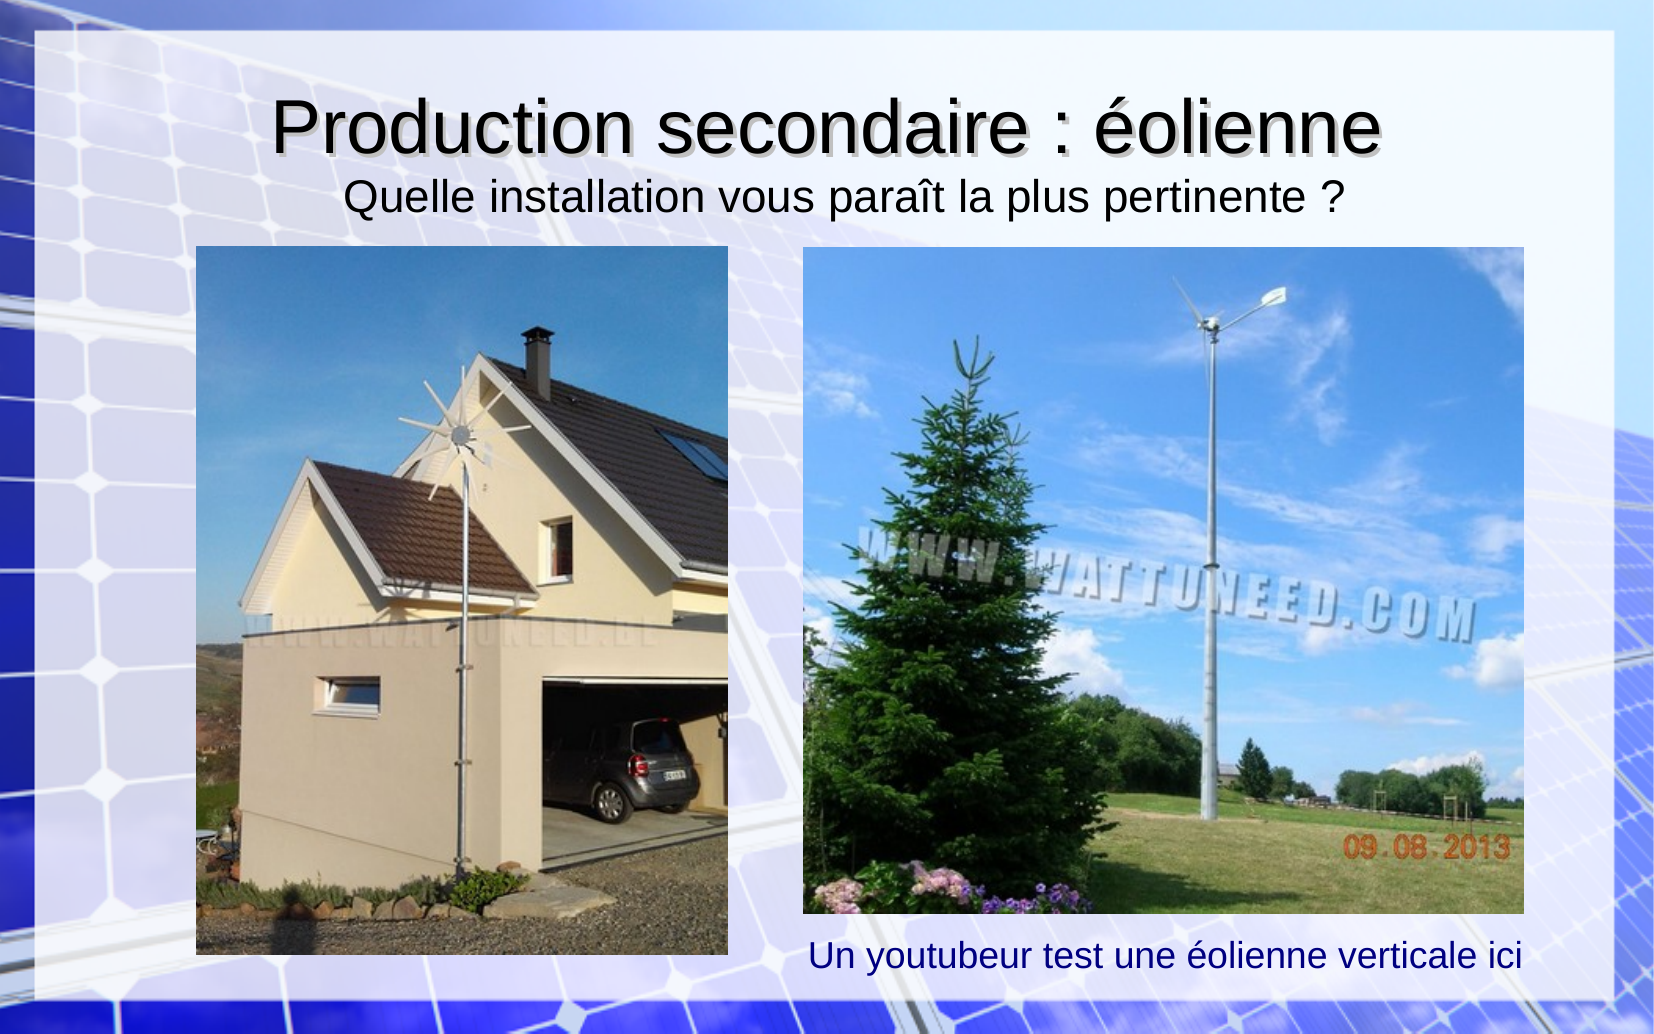

# Production secondaire : éolienne
Quelle installation vous paraît la plus pertinente ?
Un youtubeur test une éolienne verticale ici